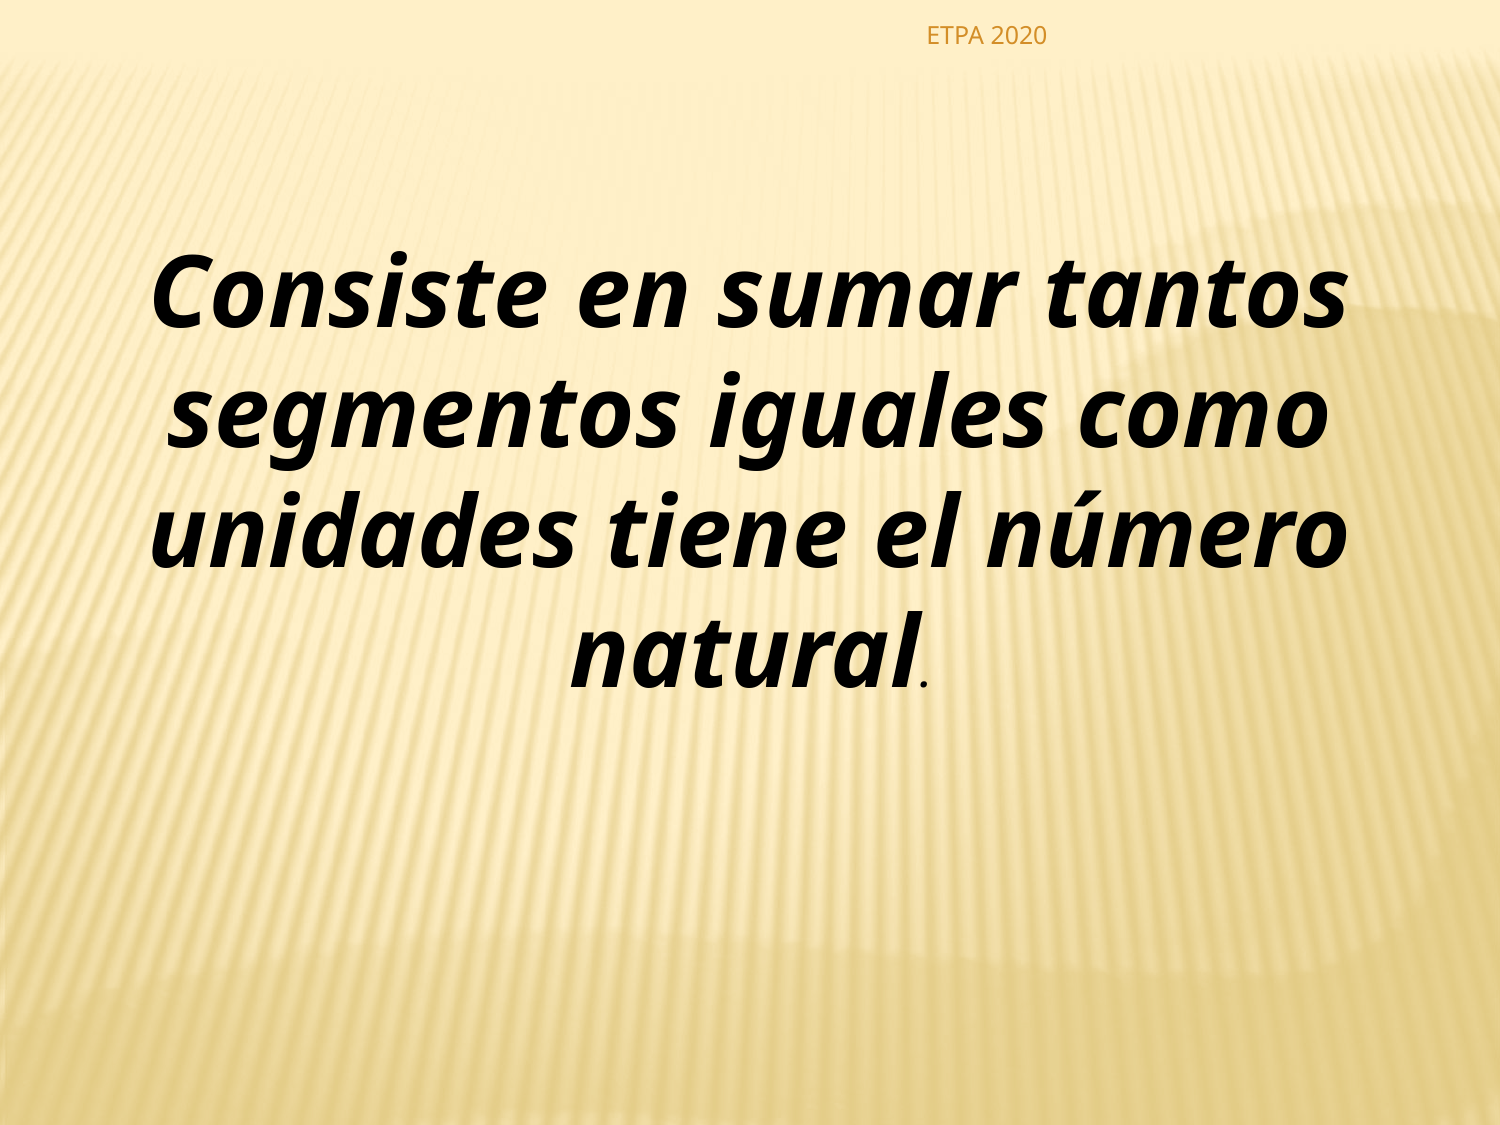

ETPA 2020
Consiste en sumar tantos segmentos iguales como unidades tiene el número natural.